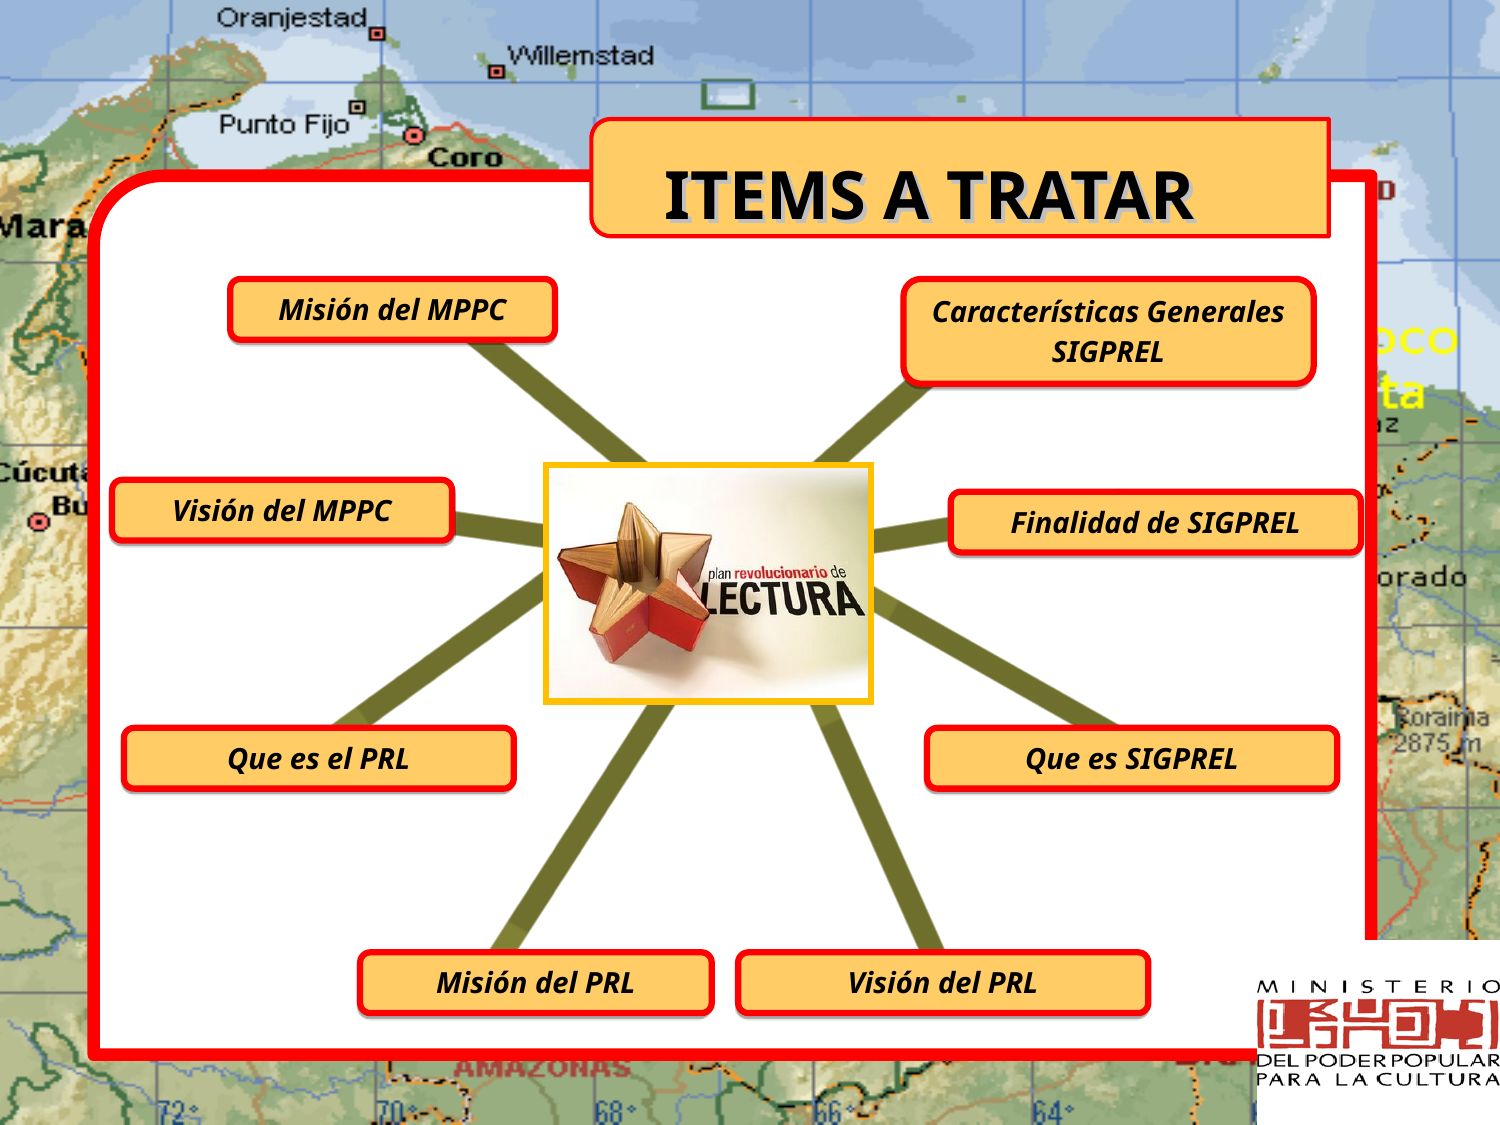

ITEMS A TRATAR
Misión del MPPC
Características Generales SIGPREL
Visión del MPPC
Finalidad de SIGPREL
Que es el PRL
Que es SIGPREL
Misión del PRL
Visión del PRL